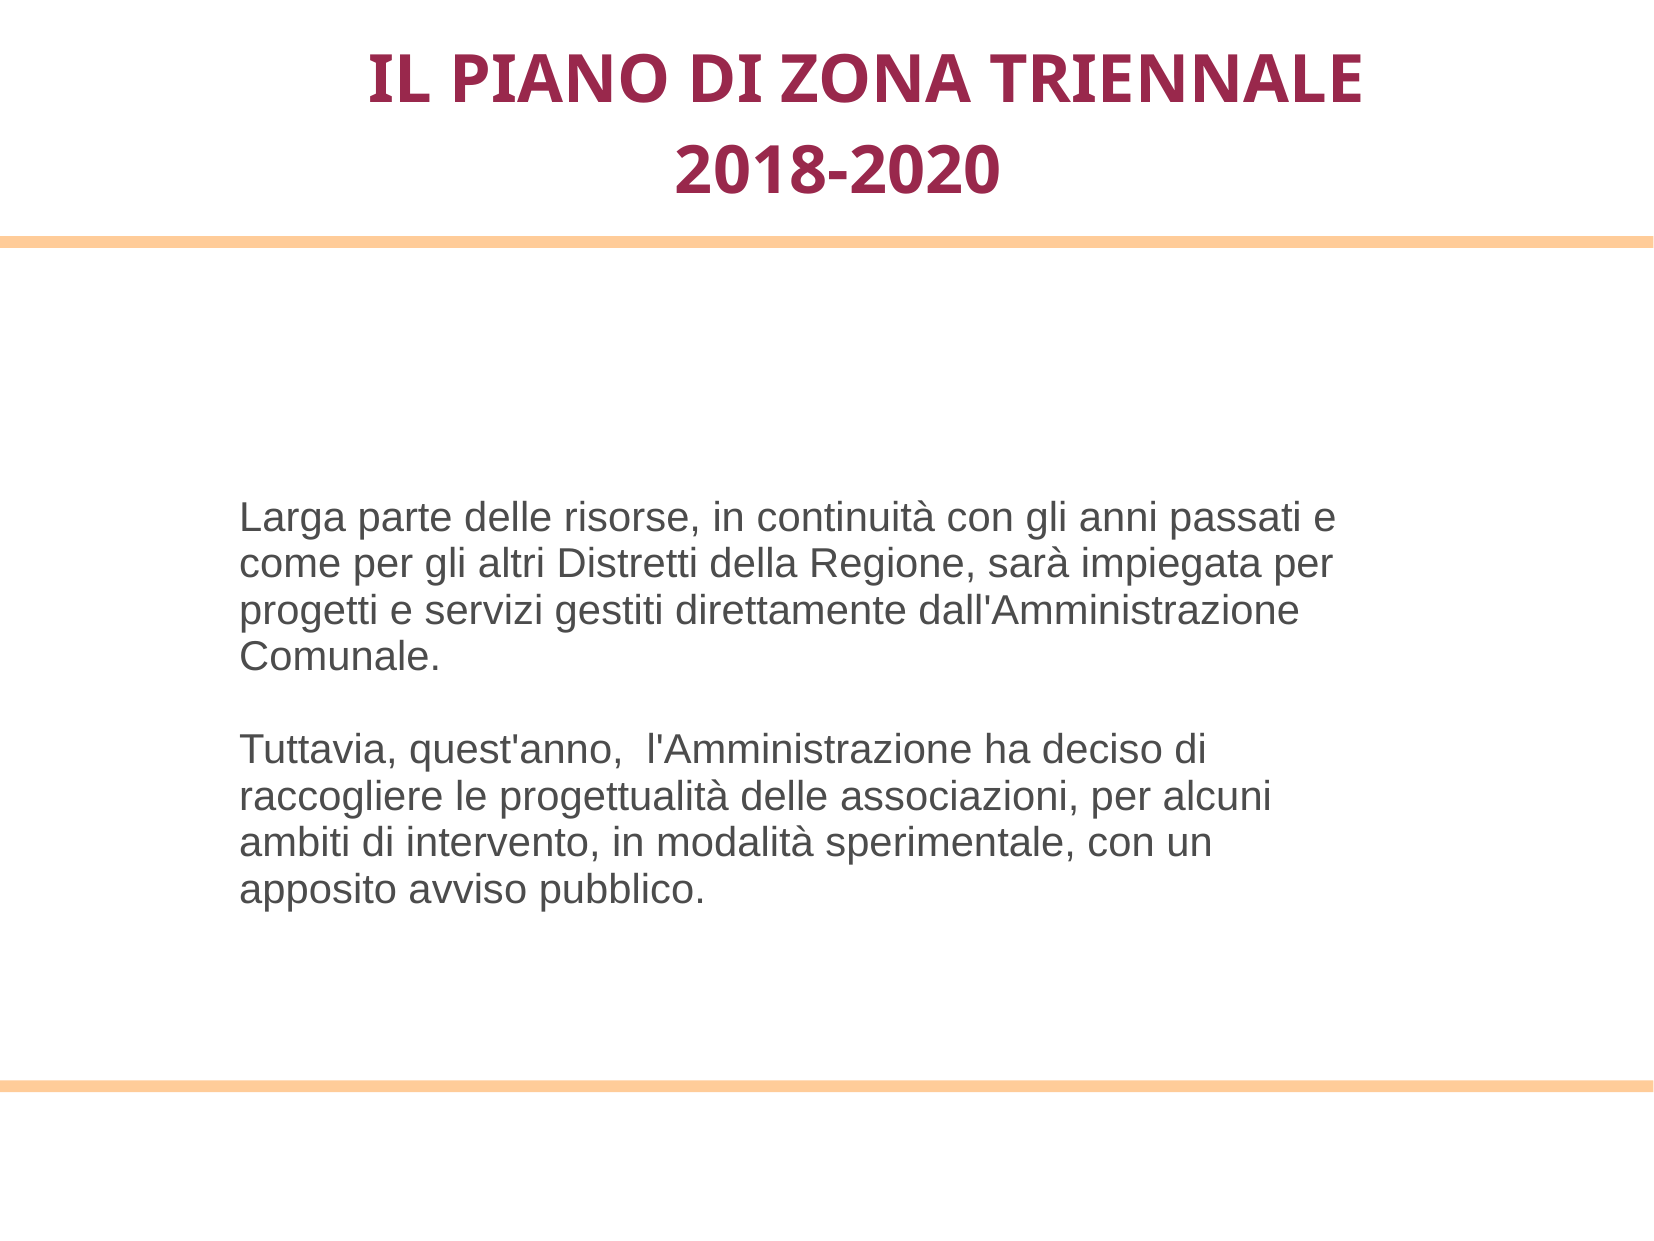

IL PIANO DI ZONA TRIENNALE
2018-2020
Larga parte delle risorse, in continuità con gli anni passati e come per gli altri Distretti della Regione, sarà impiegata per progetti e servizi gestiti direttamente dall'Amministrazione Comunale.
Tuttavia, quest'anno, l'Amministrazione ha deciso di raccogliere le progettualità delle associazioni, per alcuni ambiti di intervento, in modalità sperimentale, con un apposito avviso pubblico.
#